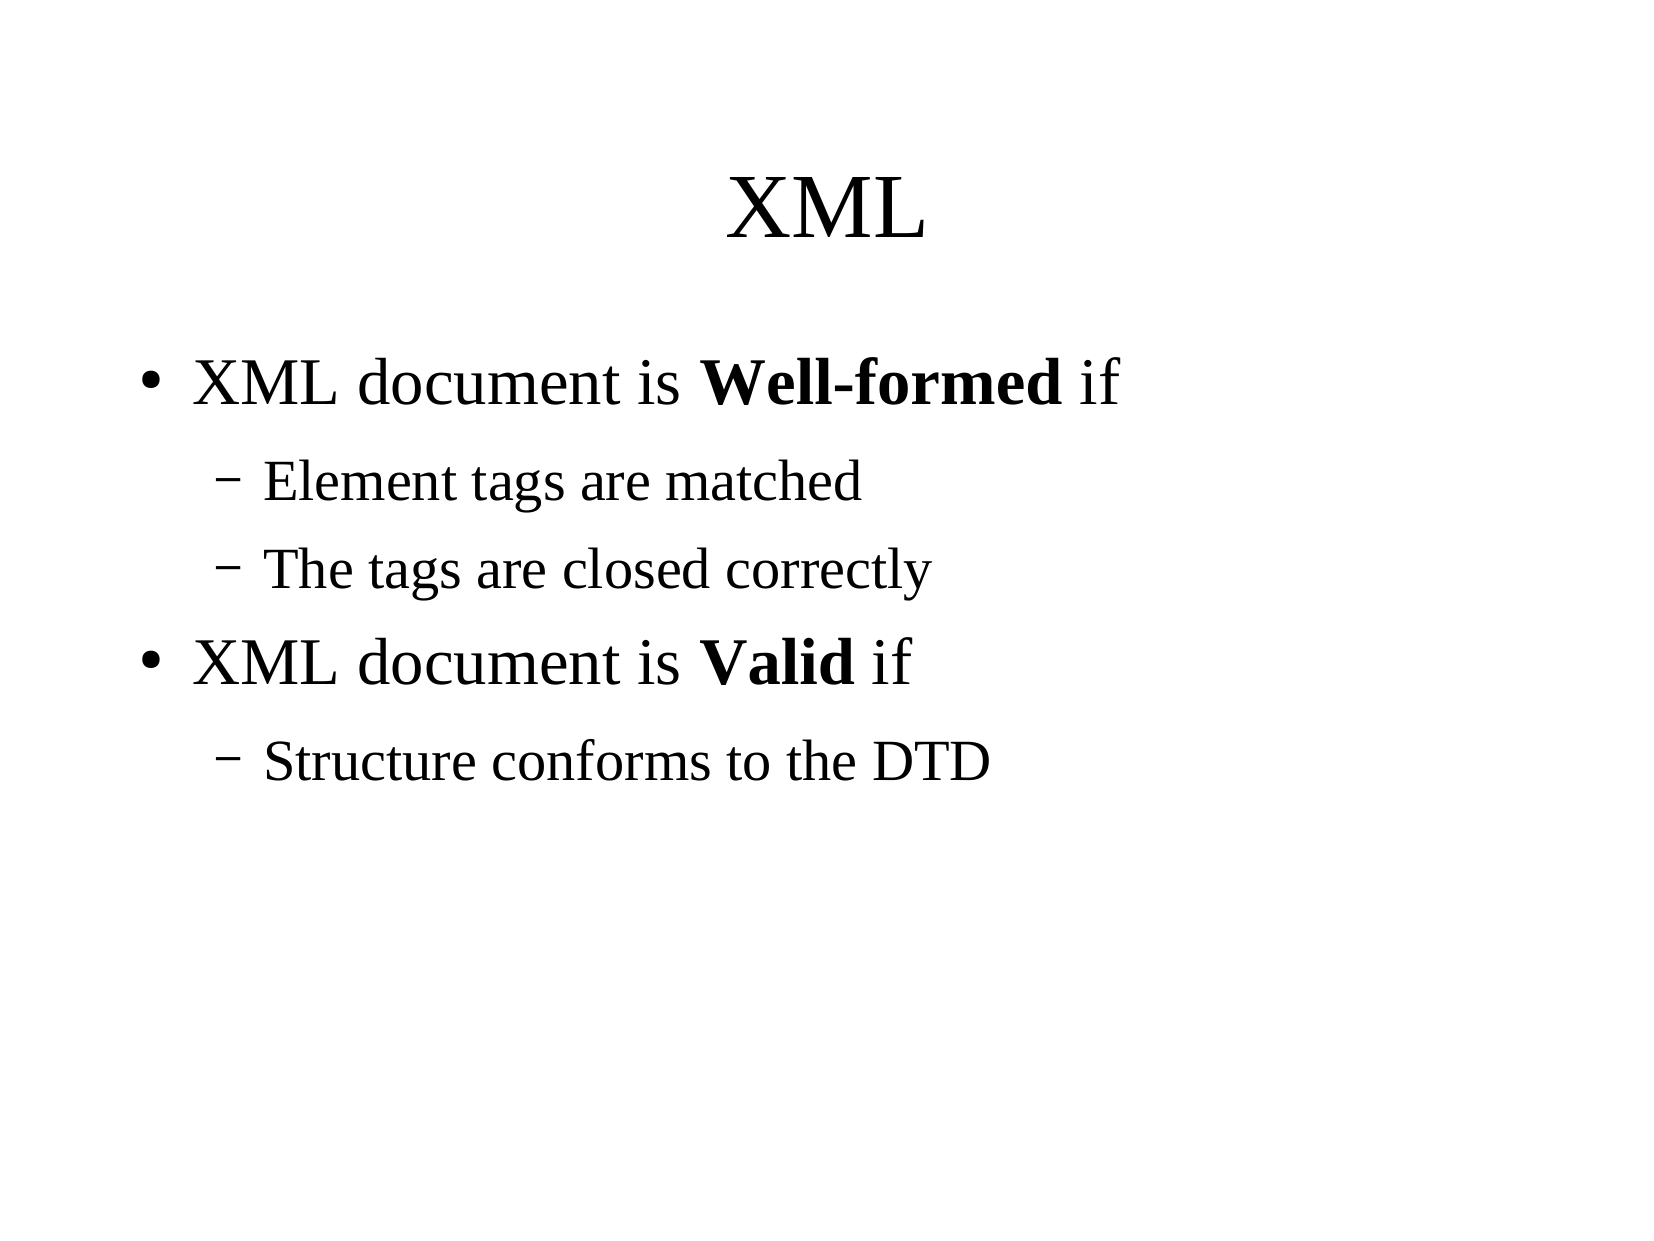

# XML
XML document is Well-formed if
Element tags are matched
The tags are closed correctly
XML document is Valid if
Structure conforms to the DTD